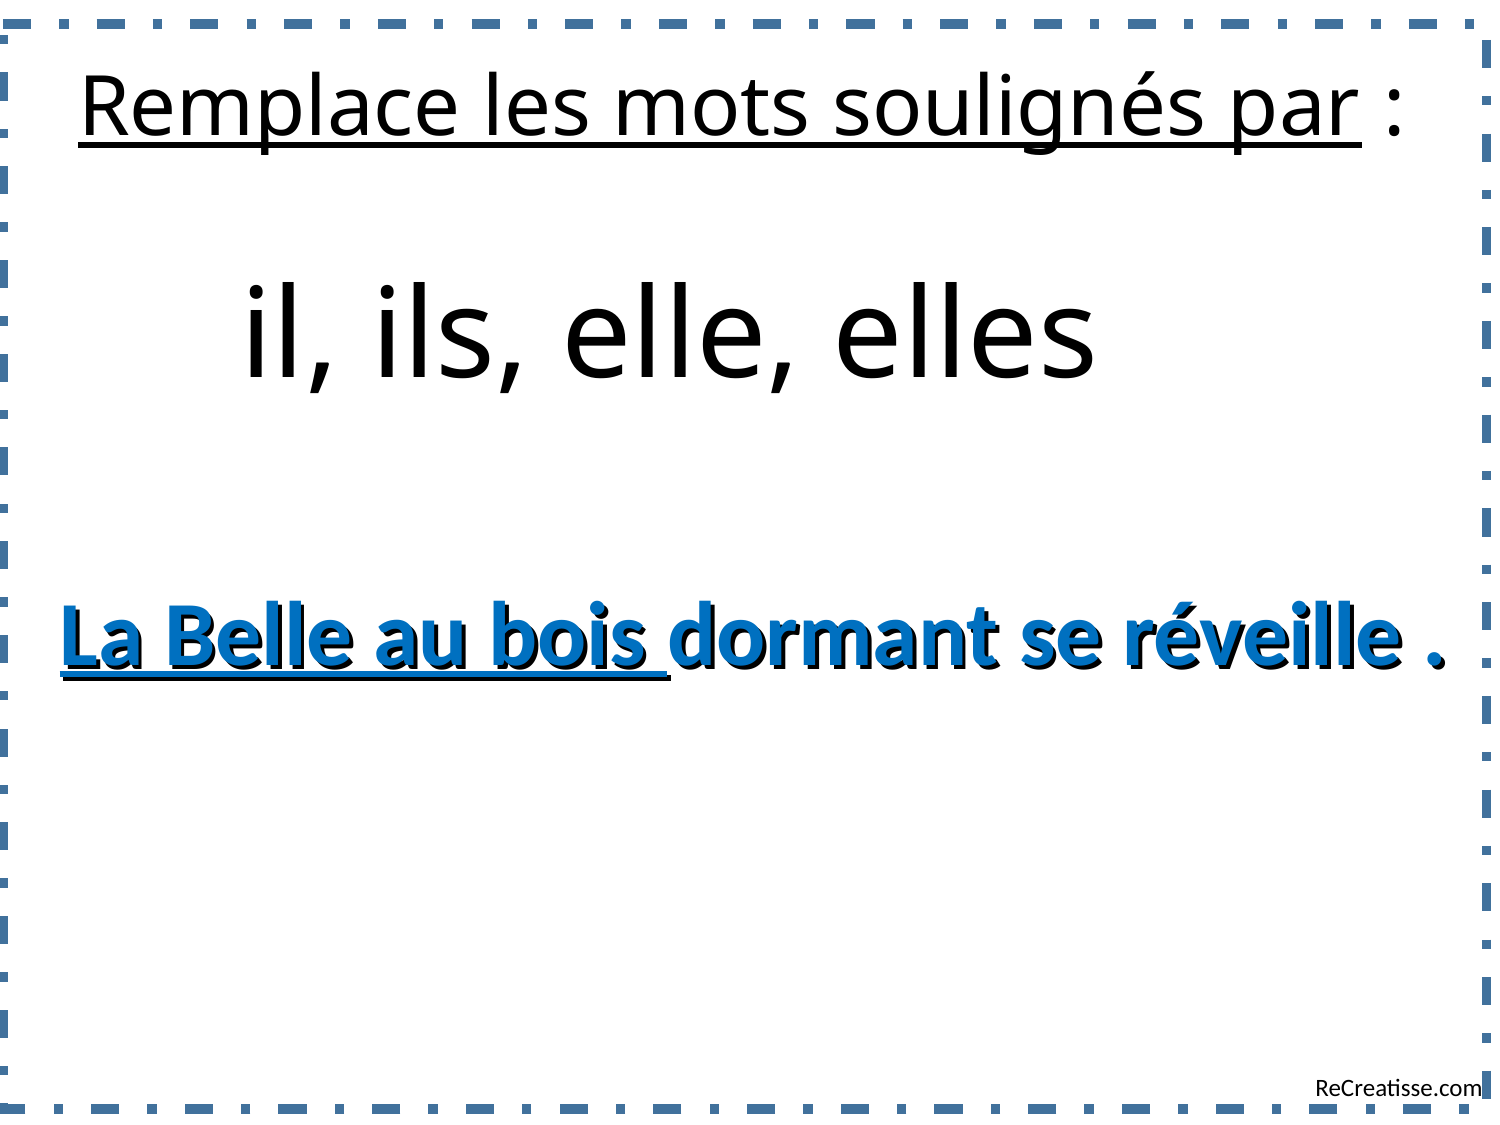

Remplace les mots soulignés par :
 il, ils, elle, elles
La Belle au bois dormant se réveille .
ReCreatisse.com